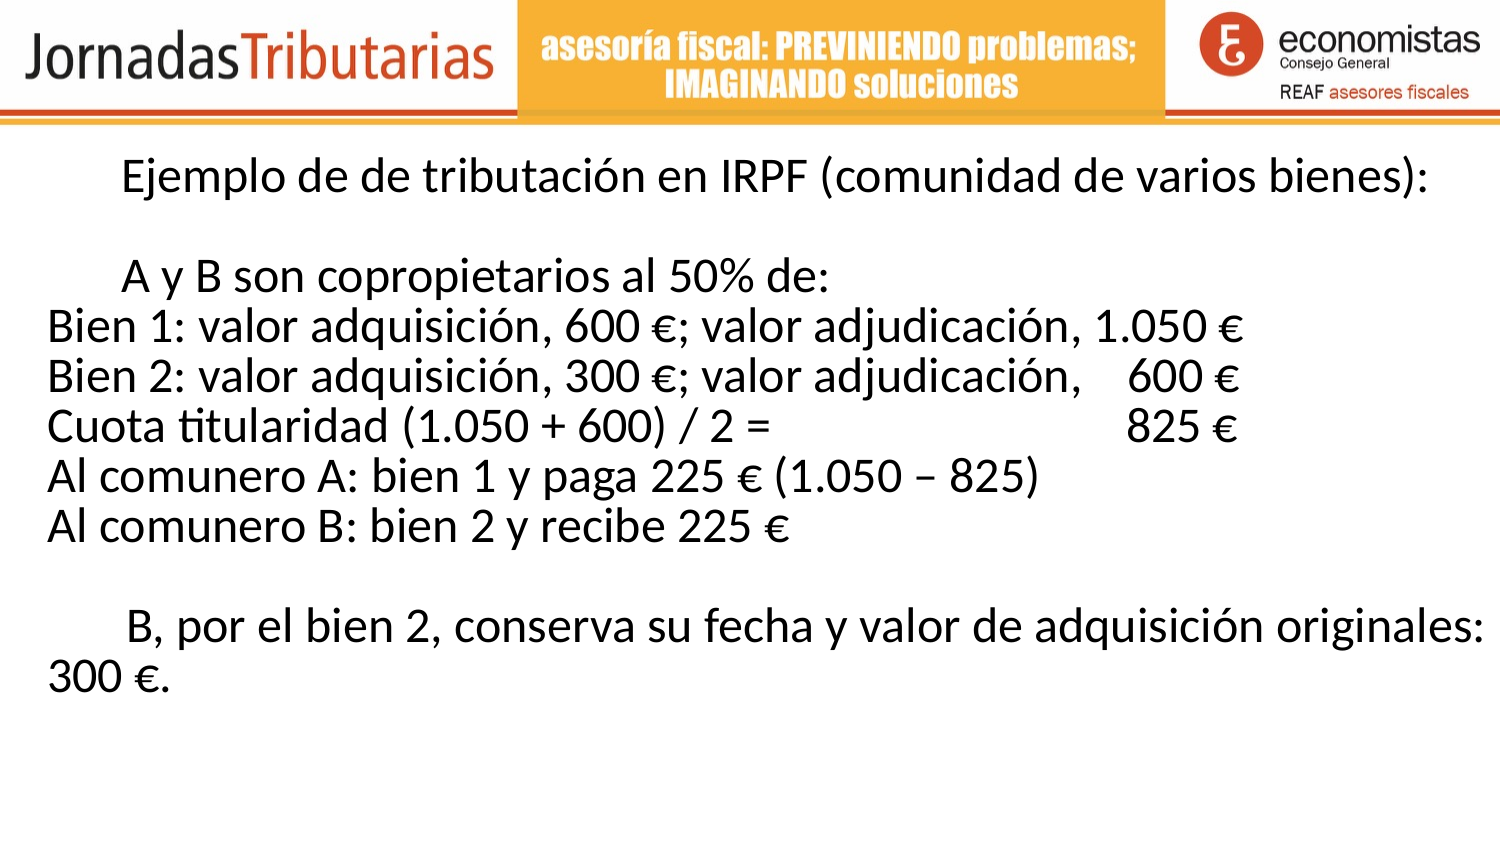

Ejemplo de de tributación en IRPF (comunidad de varios bienes):
	A y B son copropietarios al 50% de:
Bien 1: valor adquisición, 600 €; valor adjudicación, 1.050 €
Bien 2: valor adquisición, 300 €; valor adjudicación, 600 €
Cuota titularidad (1.050 + 600) / 2 = 					 825 €
Al comunero A: bien 1 y paga 225 € (1.050 – 825)
Al comunero B: bien 2 y recibe 225 €
 B, por el bien 2, conserva su fecha y valor de adquisición originales: 300 €.